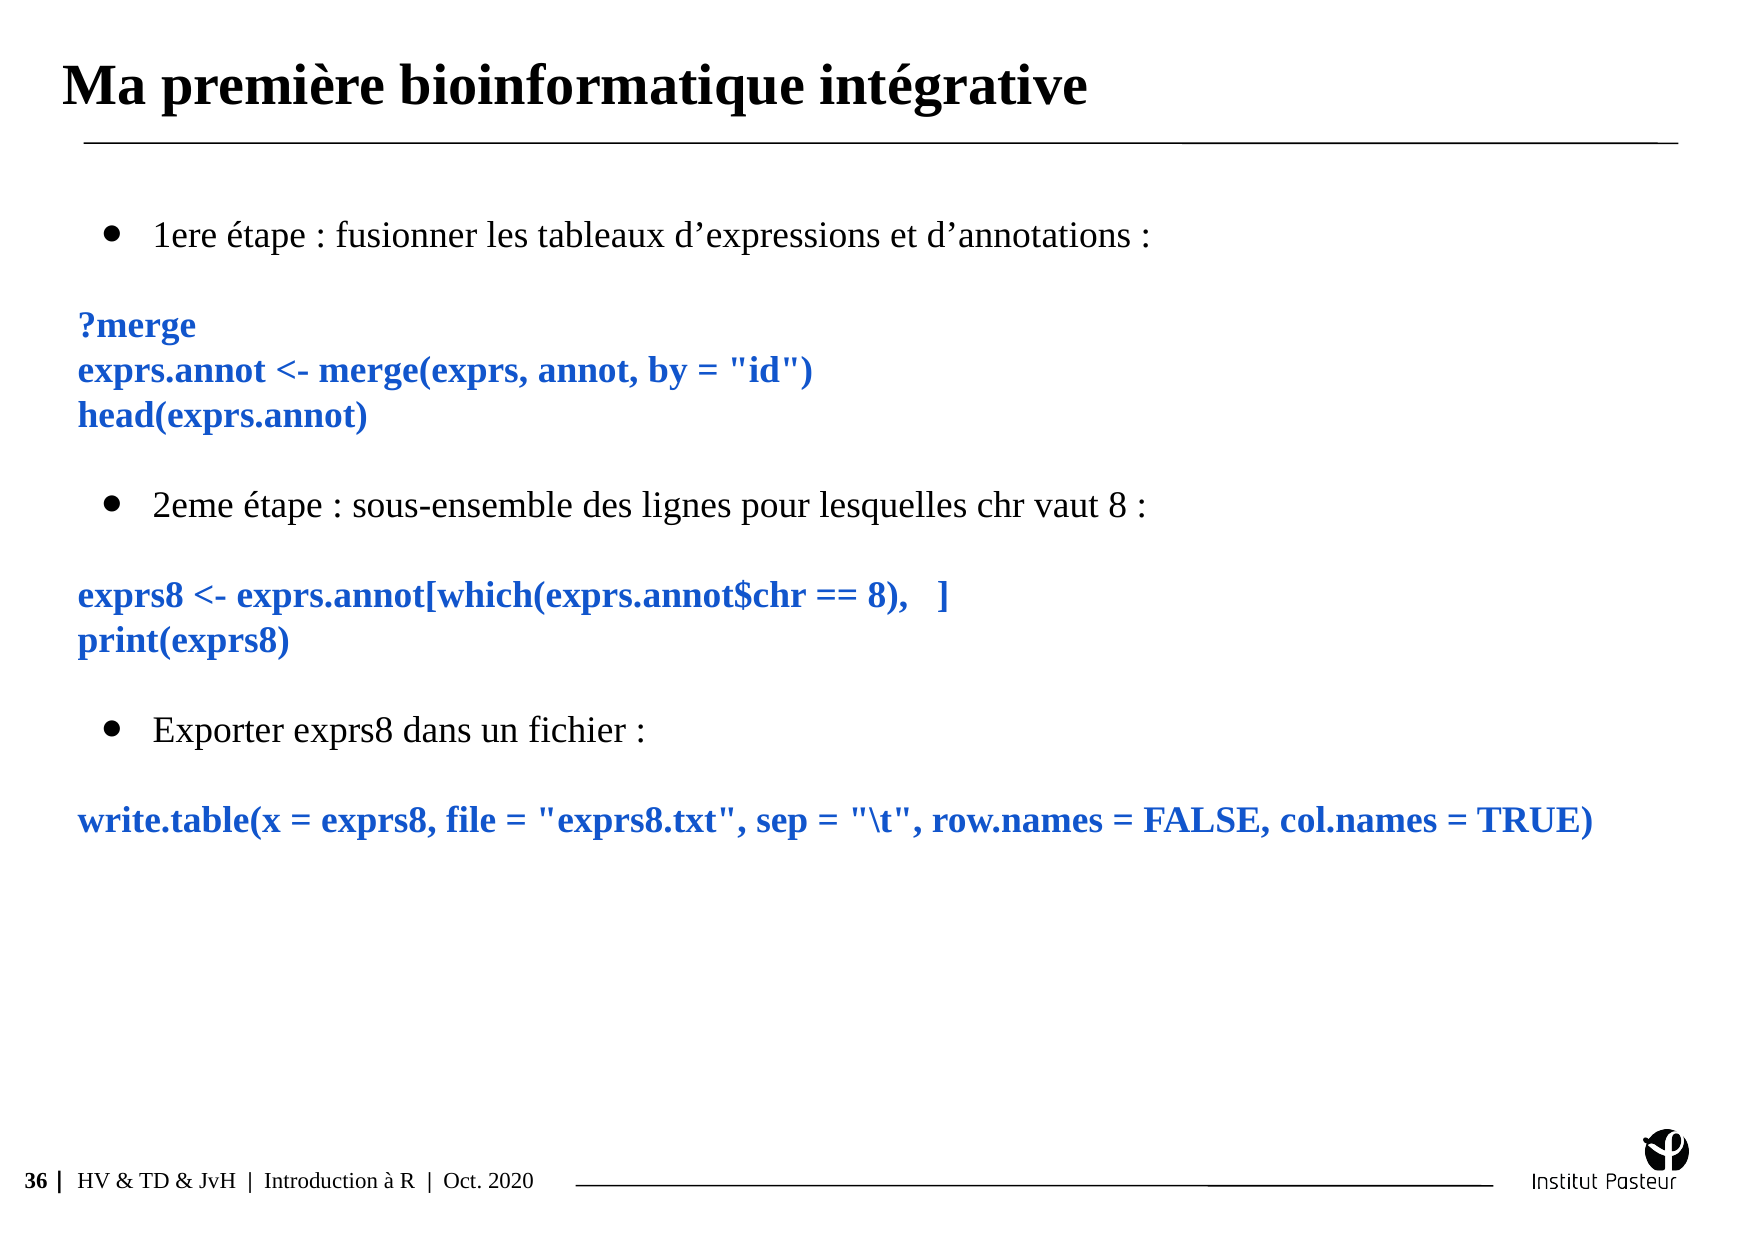

Ma première bioinformatique intégrative
# 1ere étape : fusionner les tableaux d’expressions et d’annotations :
?merge
exprs.annot <- merge(exprs, annot, by = "id")
head(exprs.annot)
2eme étape : sous-ensemble des lignes pour lesquelles chr vaut 8 :
exprs8 <- exprs.annot[which(exprs.annot$chr == 8), ]
print(exprs8)
Exporter exprs8 dans un fichier :
write.table(x = exprs8, file = "exprs8.txt", sep = "\t", row.names = FALSE, col.names = TRUE)